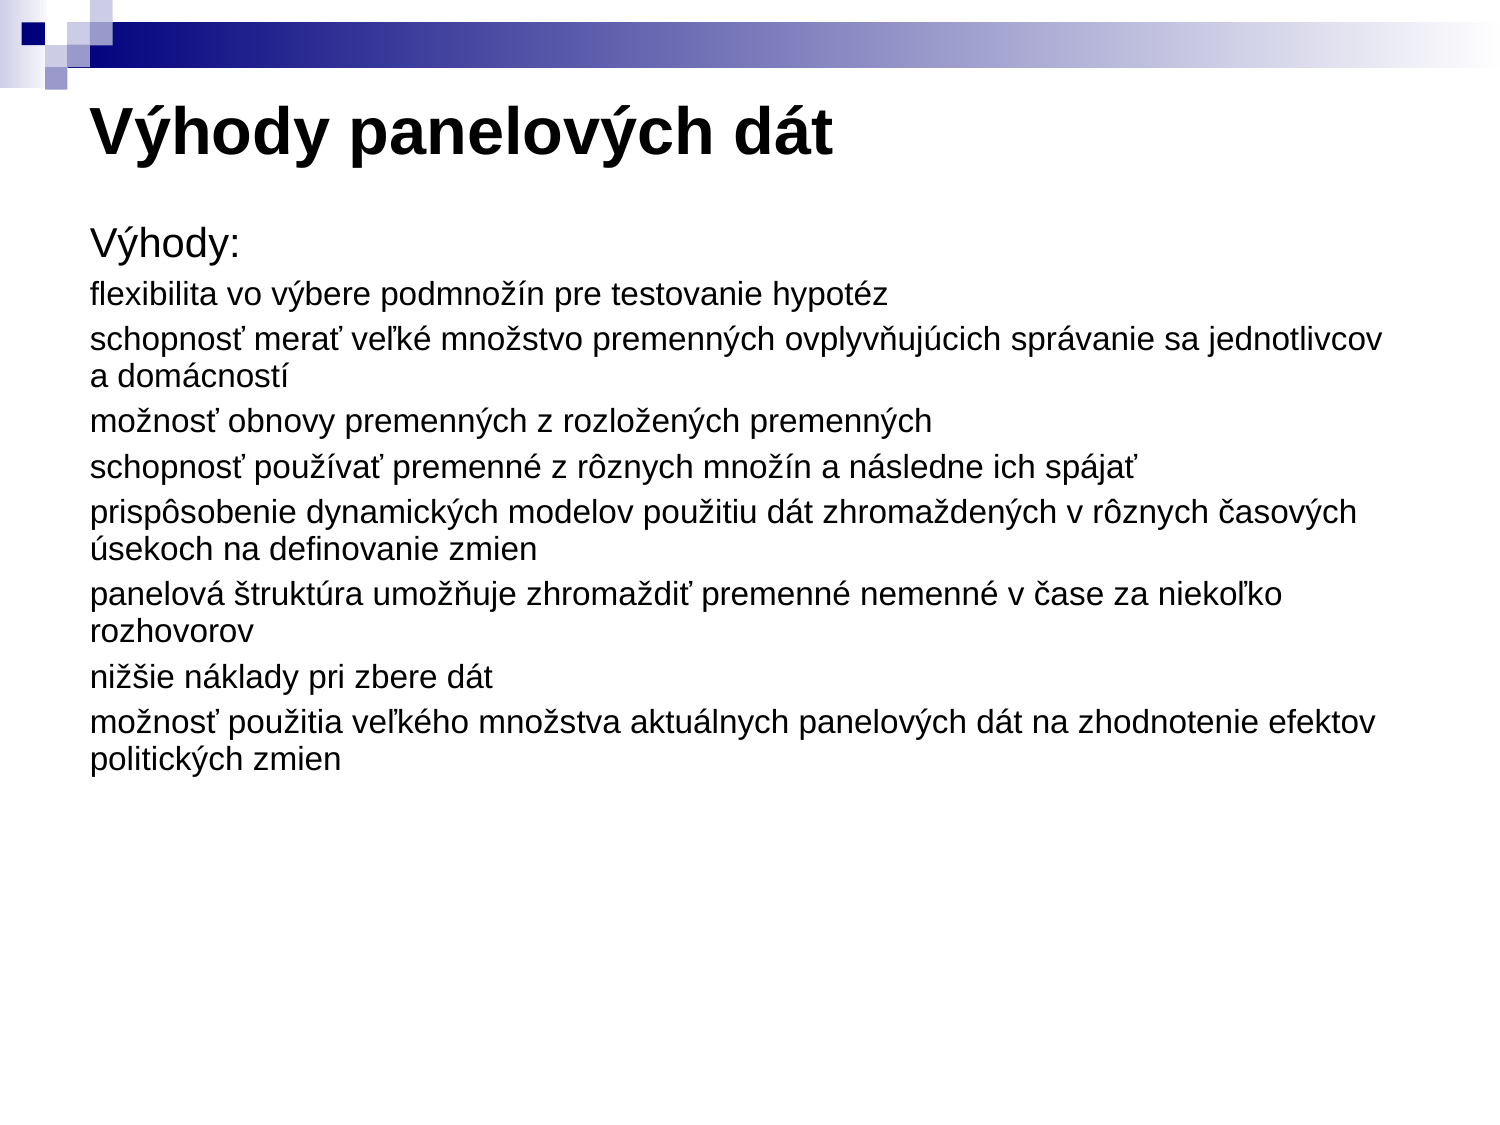

# Výhody panelových dát
Výhody:
flexibilita vo výbere podmnožín pre testovanie hypotéz
schopnosť merať veľké množstvo premenných ovplyvňujúcich správanie sa jednotlivcov a domácností
možnosť obnovy premenných z rozložených premenných
schopnosť používať premenné z rôznych množín a následne ich spájať
prispôsobenie dynamických modelov použitiu dát zhromaždených v rôznych časových úsekoch na definovanie zmien
panelová štruktúra umožňuje zhromaždiť premenné nemenné v čase za niekoľko rozhovorov
nižšie náklady pri zbere dát
možnosť použitia veľkého množstva aktuálnych panelových dát na zhodnotenie efektov politických zmien